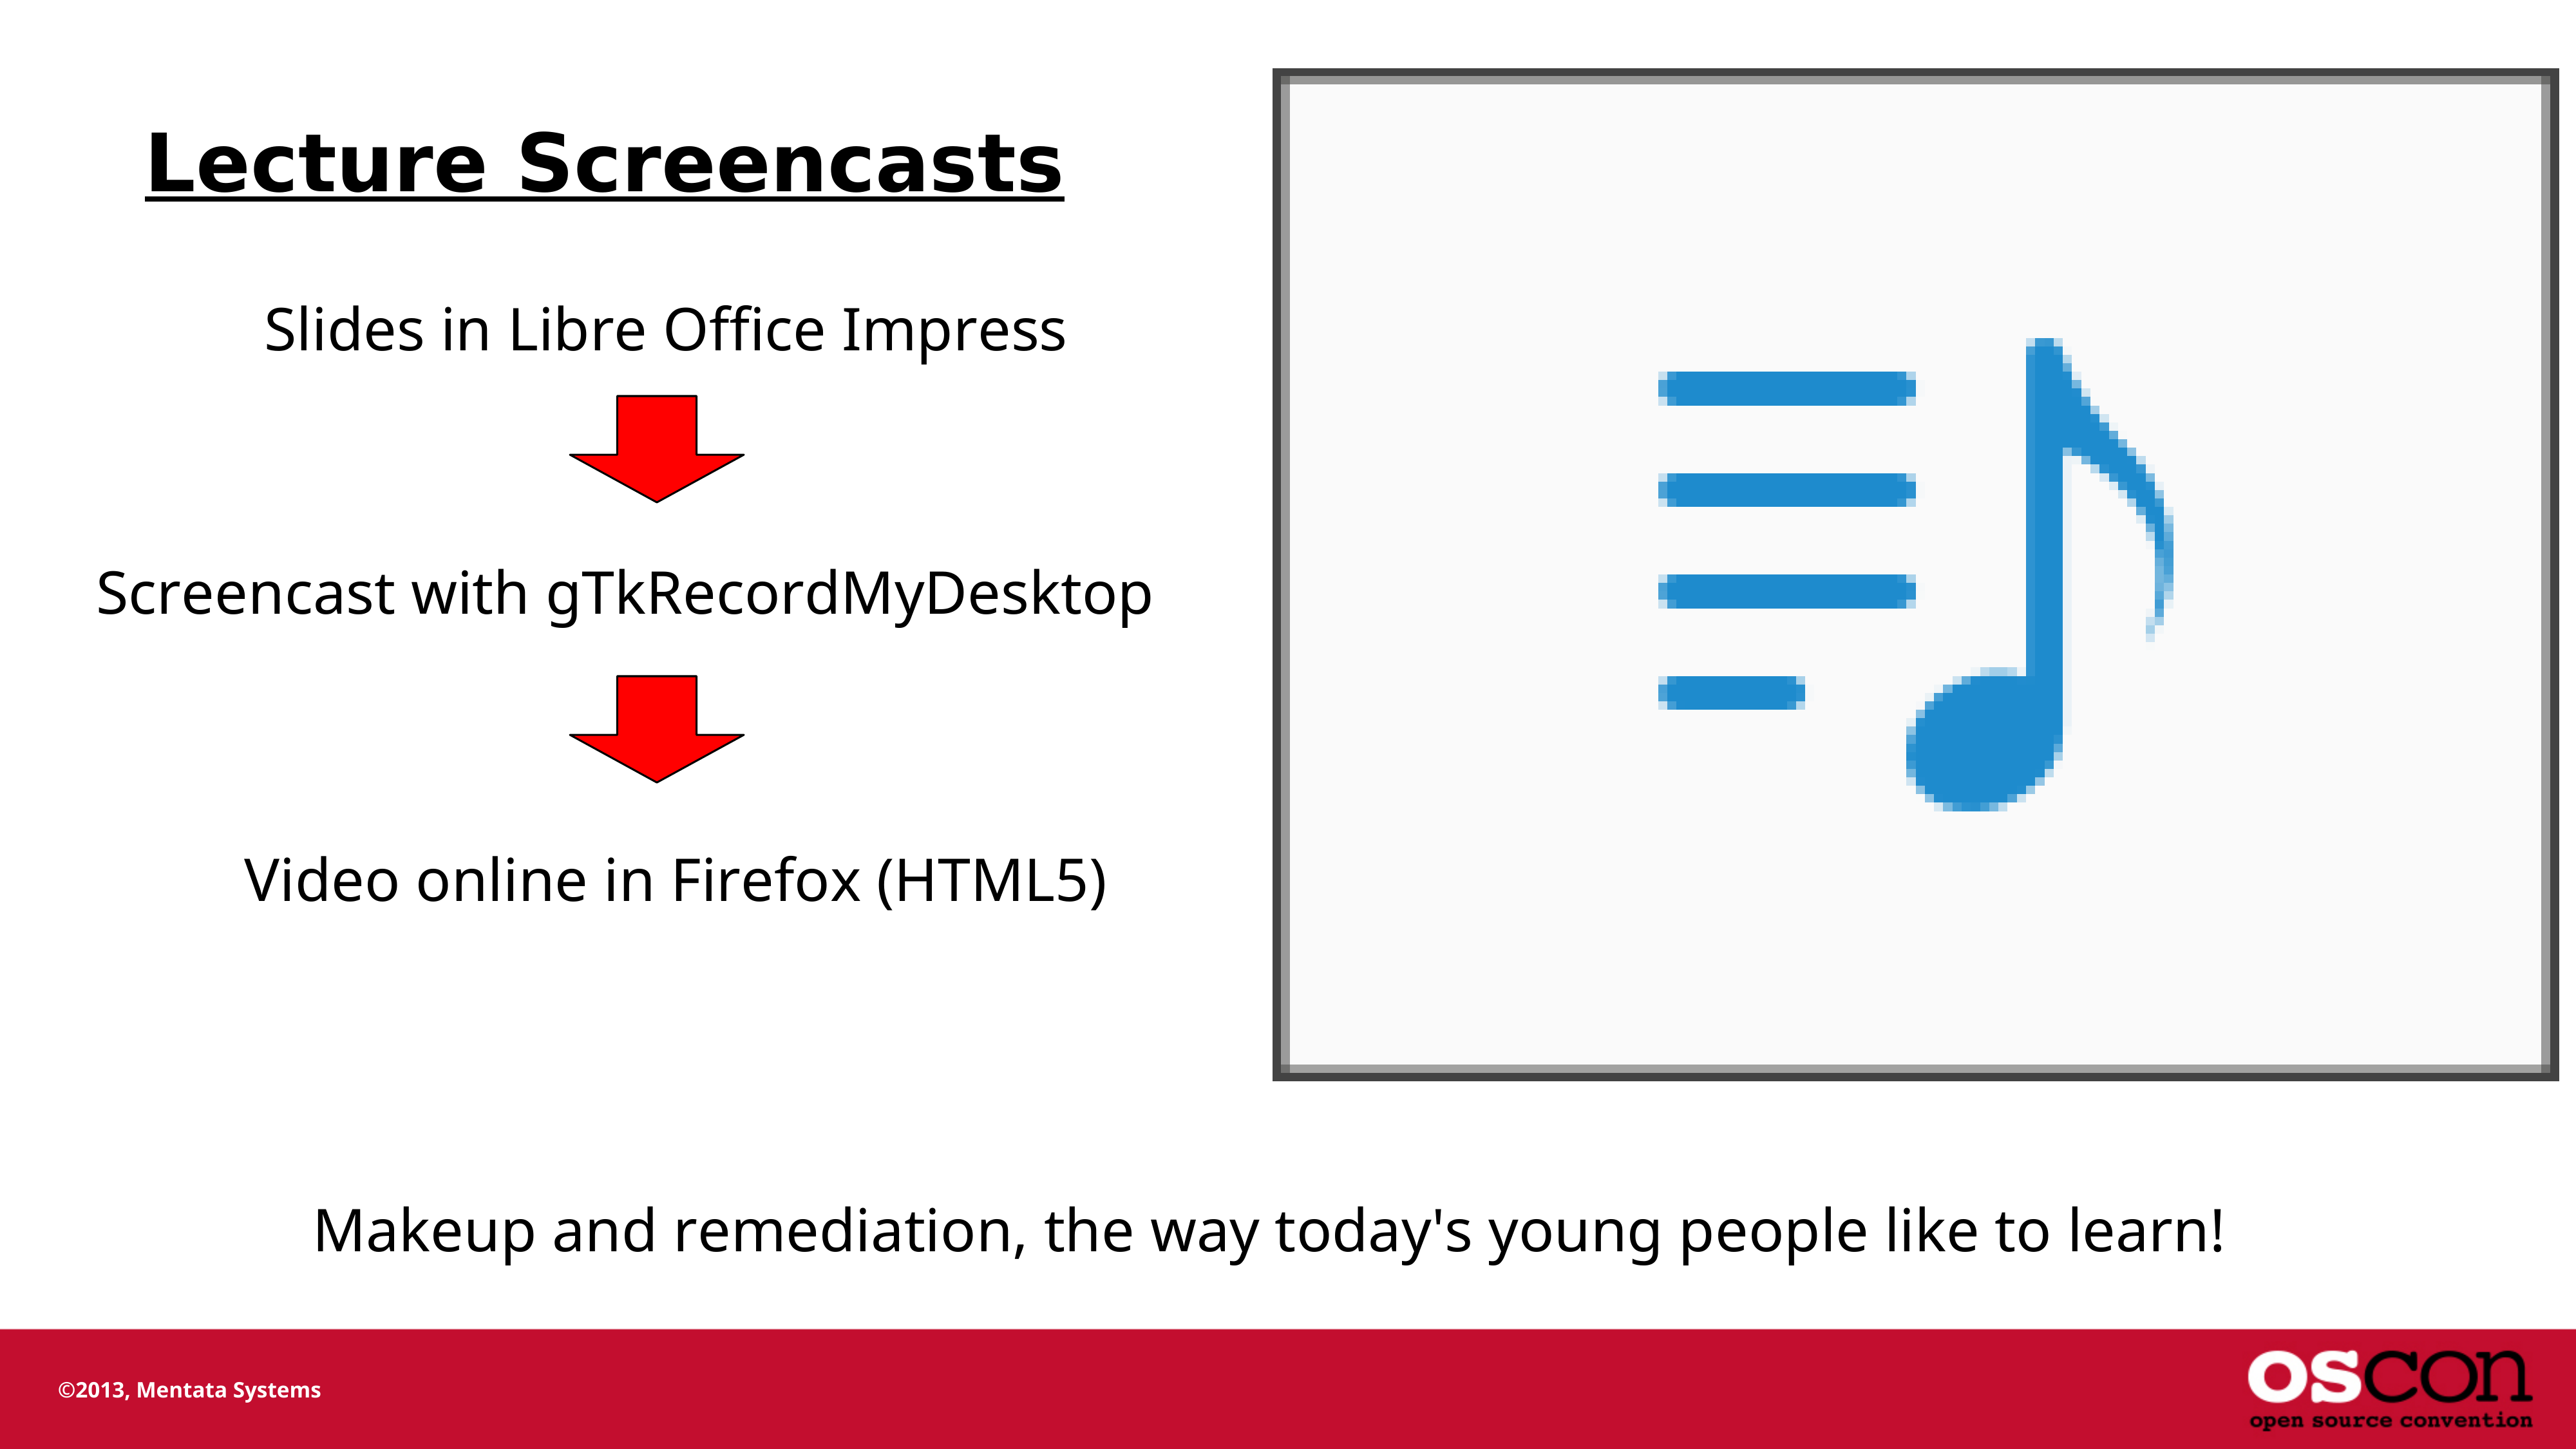

#
Lecture Screencasts
Slides in Libre Office Impress
Screencast with gTkRecordMyDesktop
Video online in Firefox (HTML5)
Makeup and remediation, the way today's young people like to learn!
©2013, Mentata Systems